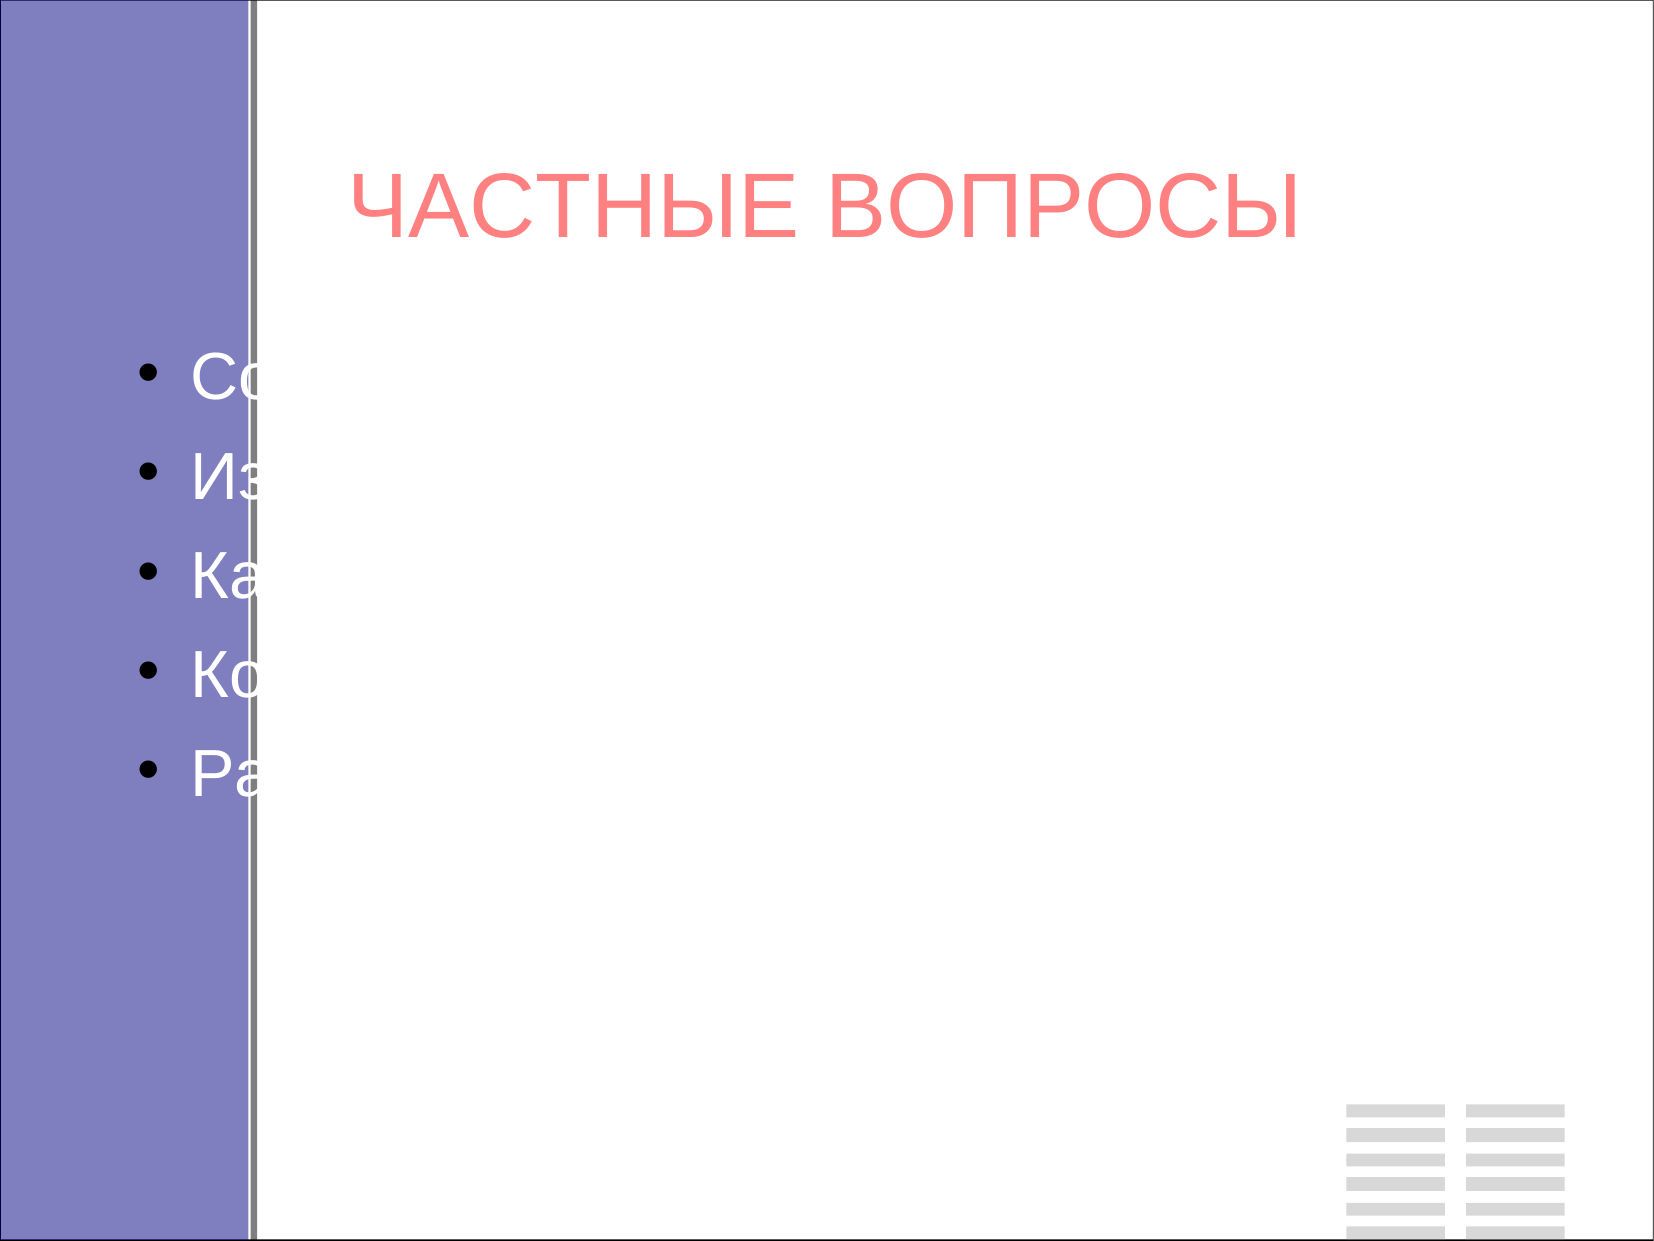

# ЧАСТНЫЕ ВОПРОСЫ
Современный компьютер, какой он?
Из чего состоит компьютер?
Какой будет компьютер будущего?
Кому компьютер нужней?
Разница ноутбука и стационарного ПК?